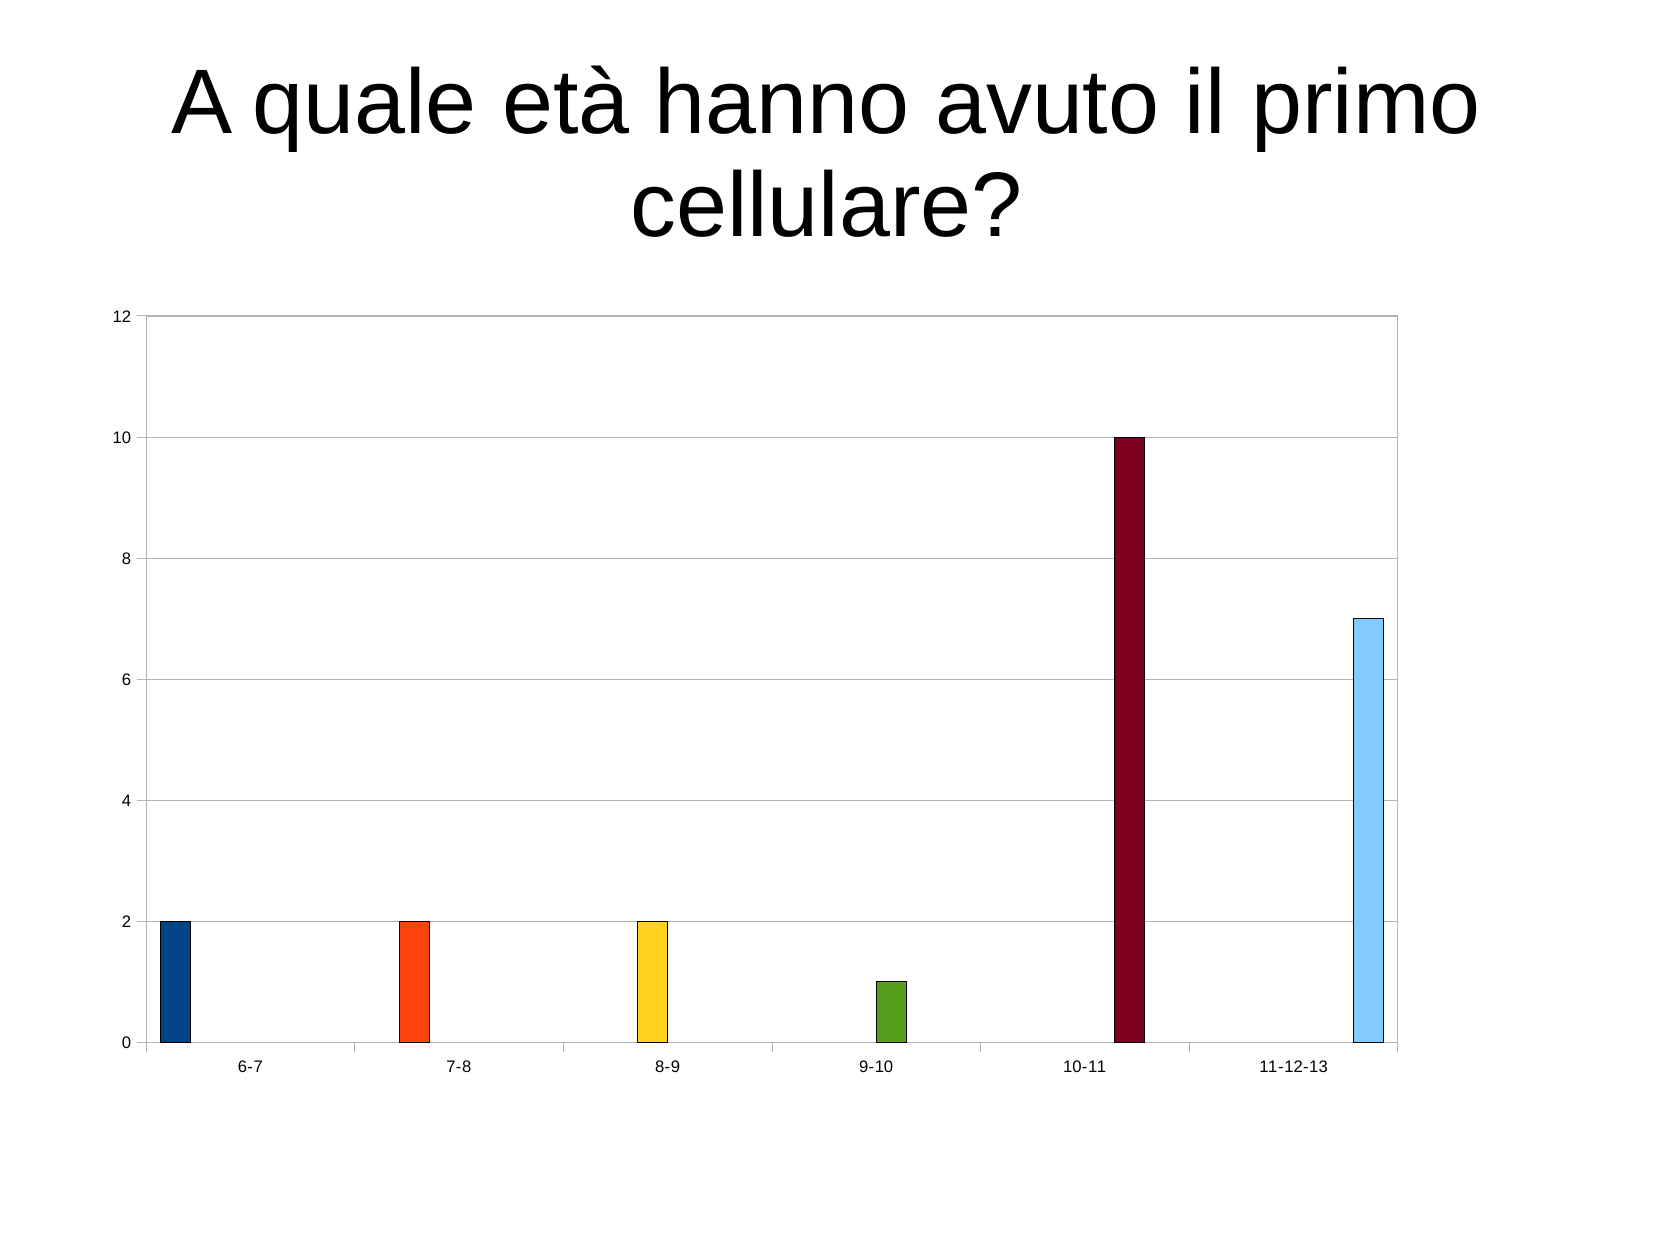

# A quale età hanno avuto il primo cellulare?
### Chart
| Category | Colonna 1 | Colonna 2 | Colonna 3 | | | |
|---|---|---|---|---|---|---|
| 6-7 | 2.0 | None | None | None | None | None |
| 7-8 | None | 2.0 | None | None | None | None |
| 8-9 | None | None | 2.0 | None | None | None |
| 9-10 | None | None | None | 1.0 | None | None |
| 10-11 | None | None | None | None | 10.0 | None |
| 11-12-13 | None | None | None | None | None | 7.0 |